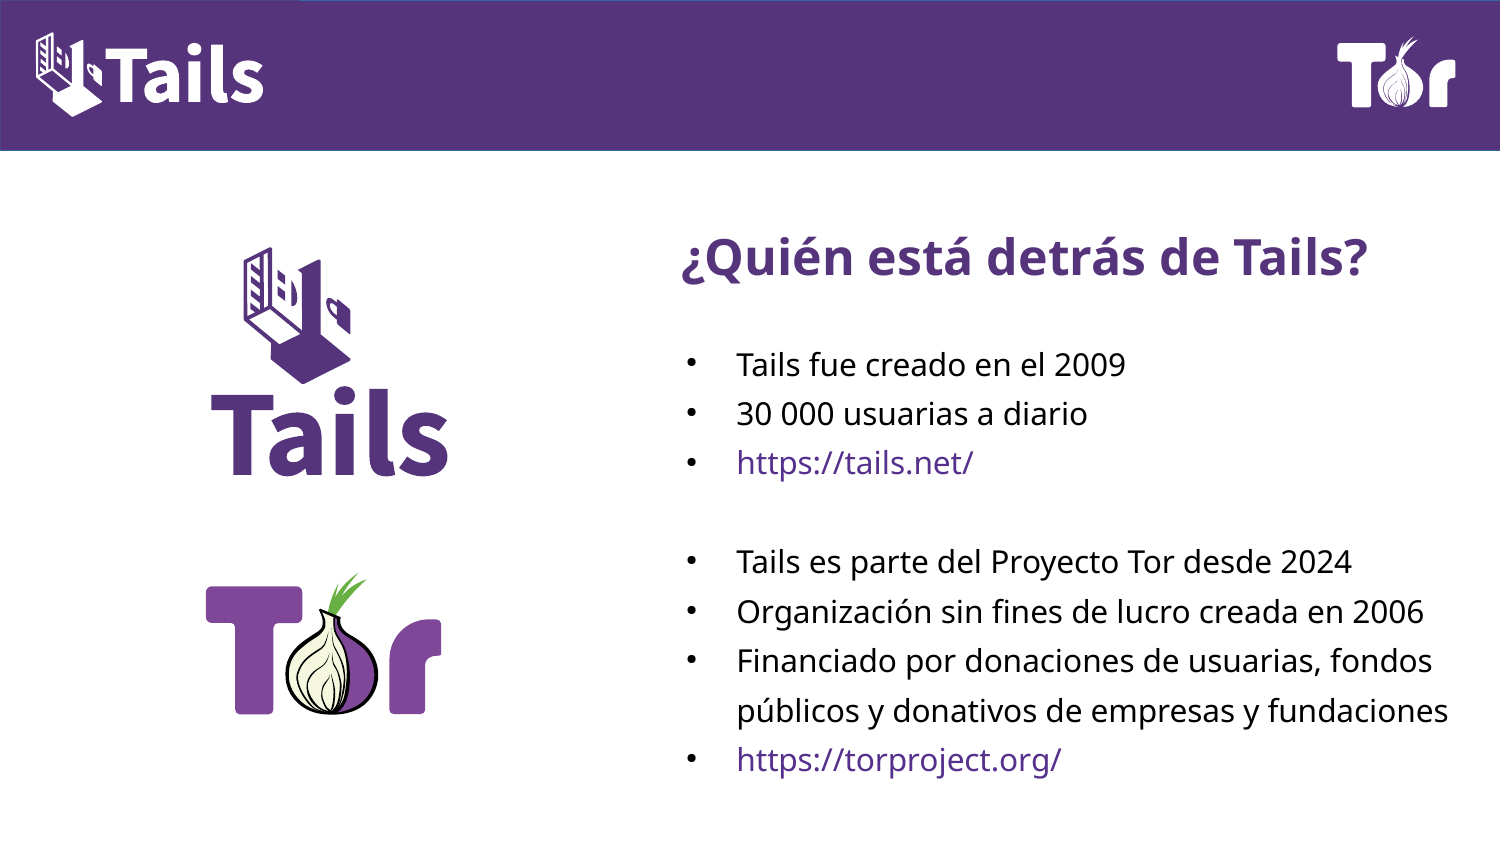

# ¿Quién está detrás de Tails?
Tails fue creado en el 2009
30 000 usuarias a diario
https://tails.net/
Tails es parte del Proyecto Tor desde 2024
Organización sin fines de lucro creada en 2006
Financiado por donaciones de usuarias, fondos públicos y donativos de empresas y fundaciones
https://torproject.org/